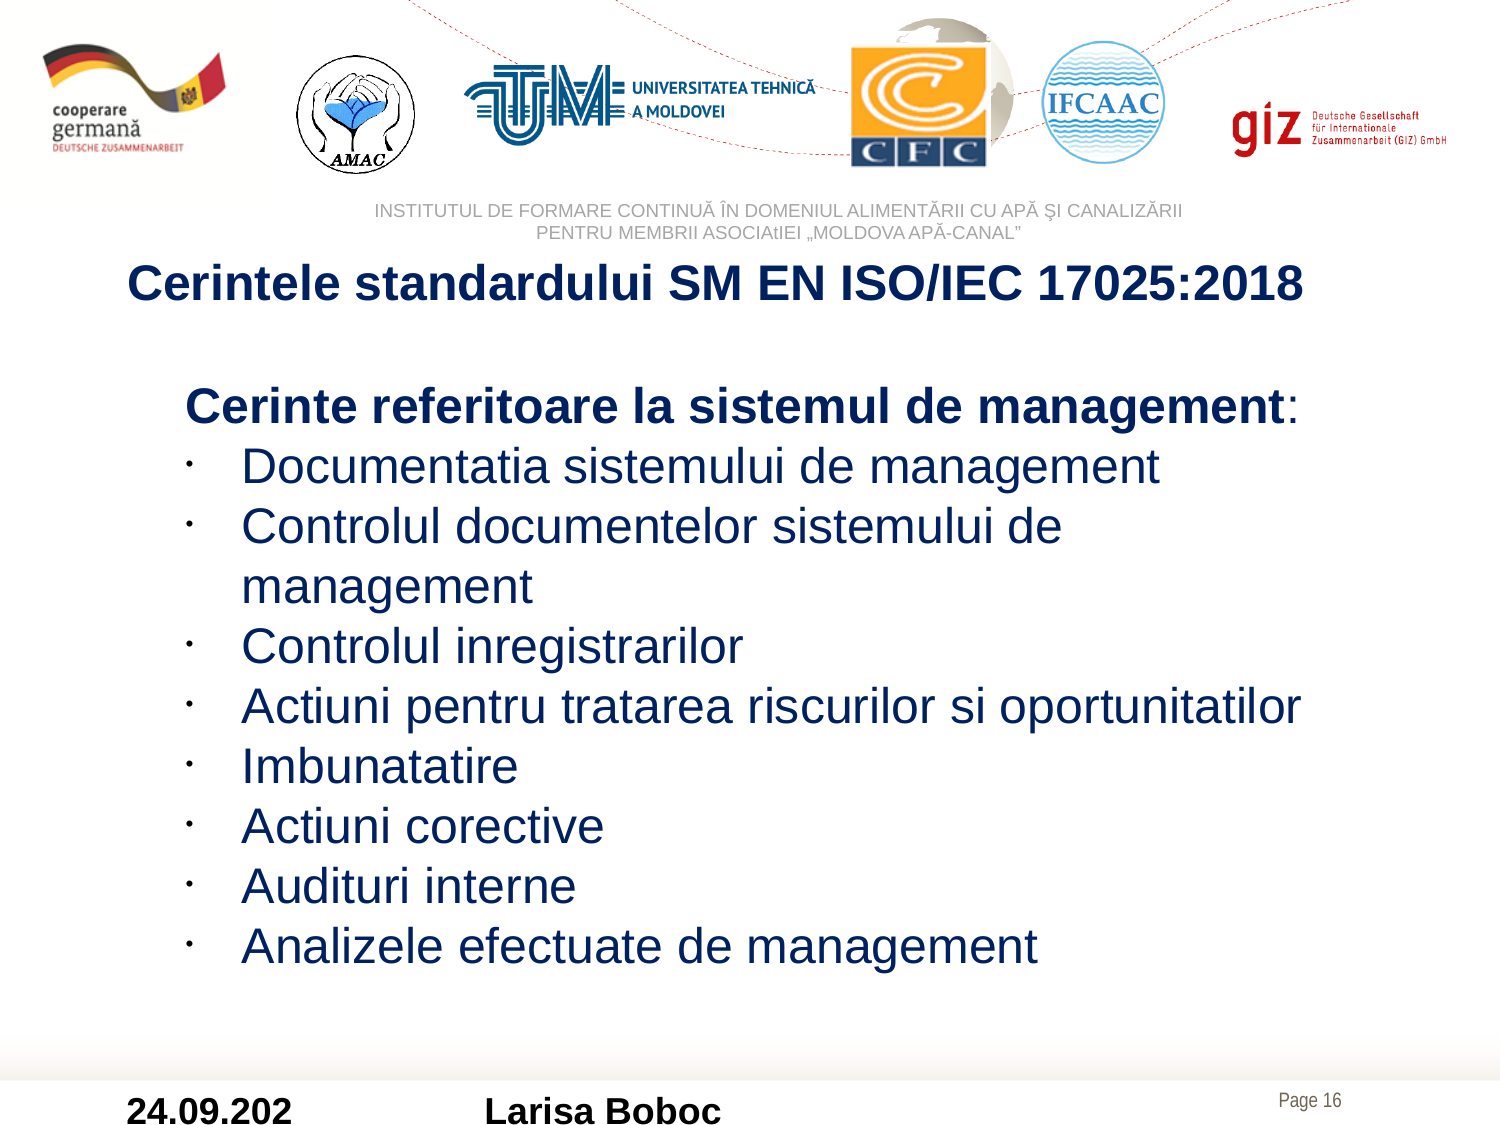

INSTITUTUL DE FORMARE CONTINUĂ ÎN DOMENIUL ALIMENTĂRII CU APĂ ŞI CANALIZĂRII
PENTRU MEMBRII ASOCIAtIEI „MOLDOVA APĂ-CANAL”
# Cerintele standardului SM EN ISO/IEC 17025:2018
Cerinte referitoare la sistemul de management:
Documentatia sistemului de management
Controlul documentelor sistemului de management
Controlul inregistrarilor
Actiuni pentru tratarea riscurilor si oportunitatilor
Imbunatatire
Actiuni corective
Audituri interne
Analizele efectuate de management
Larisa Boboc